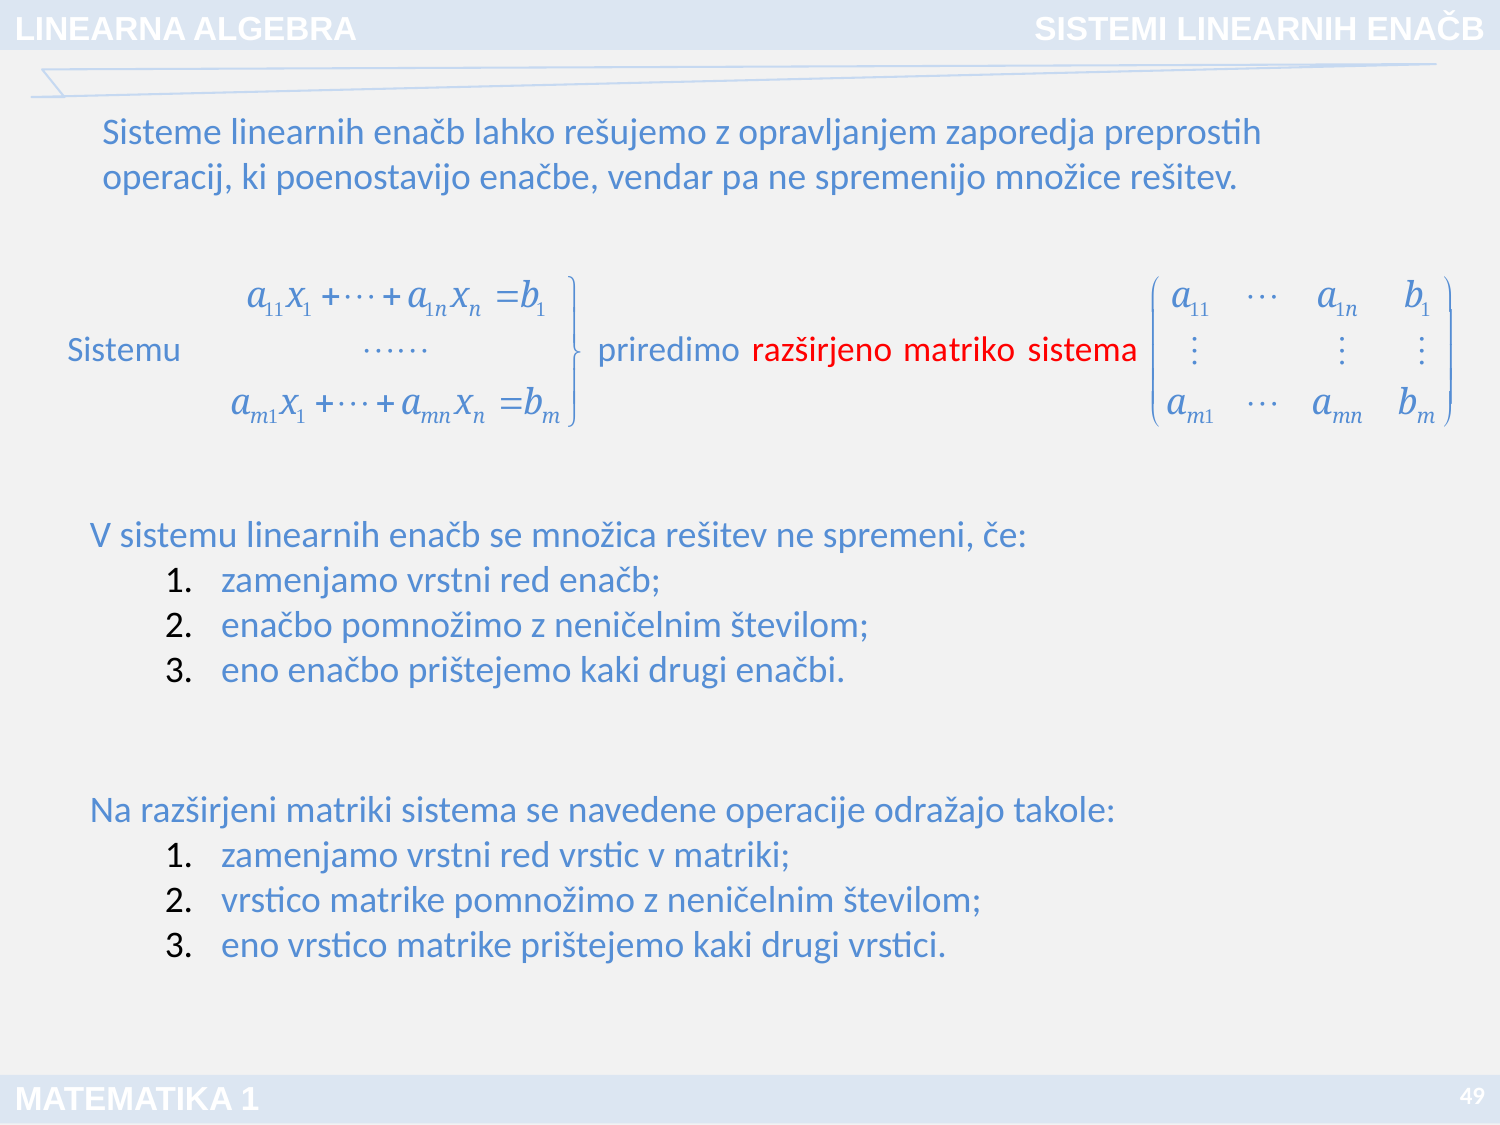

LINEARNA ALGEBRA
SISTEMI LINEARNIH ENAČB
Sisteme linearnih enačb lahko rešujemo z opravljanjem zaporedja preprostih operacij, ki poenostavijo enačbe, vendar pa ne spremenijo množice rešitev.
V sistemu linearnih enačb se množica rešitev ne spremeni, če:
zamenjamo vrstni red enačb;
enačbo pomnožimo z neničelnim številom;
eno enačbo prištejemo kaki drugi enačbi.
Na razširjeni matriki sistema se navedene operacije odražajo takole:
zamenjamo vrstni red vrstic v matriki;
vrstico matrike pomnožimo z neničelnim številom;
eno vrstico matrike prištejemo kaki drugi vrstici.
MATEMATIKA 1